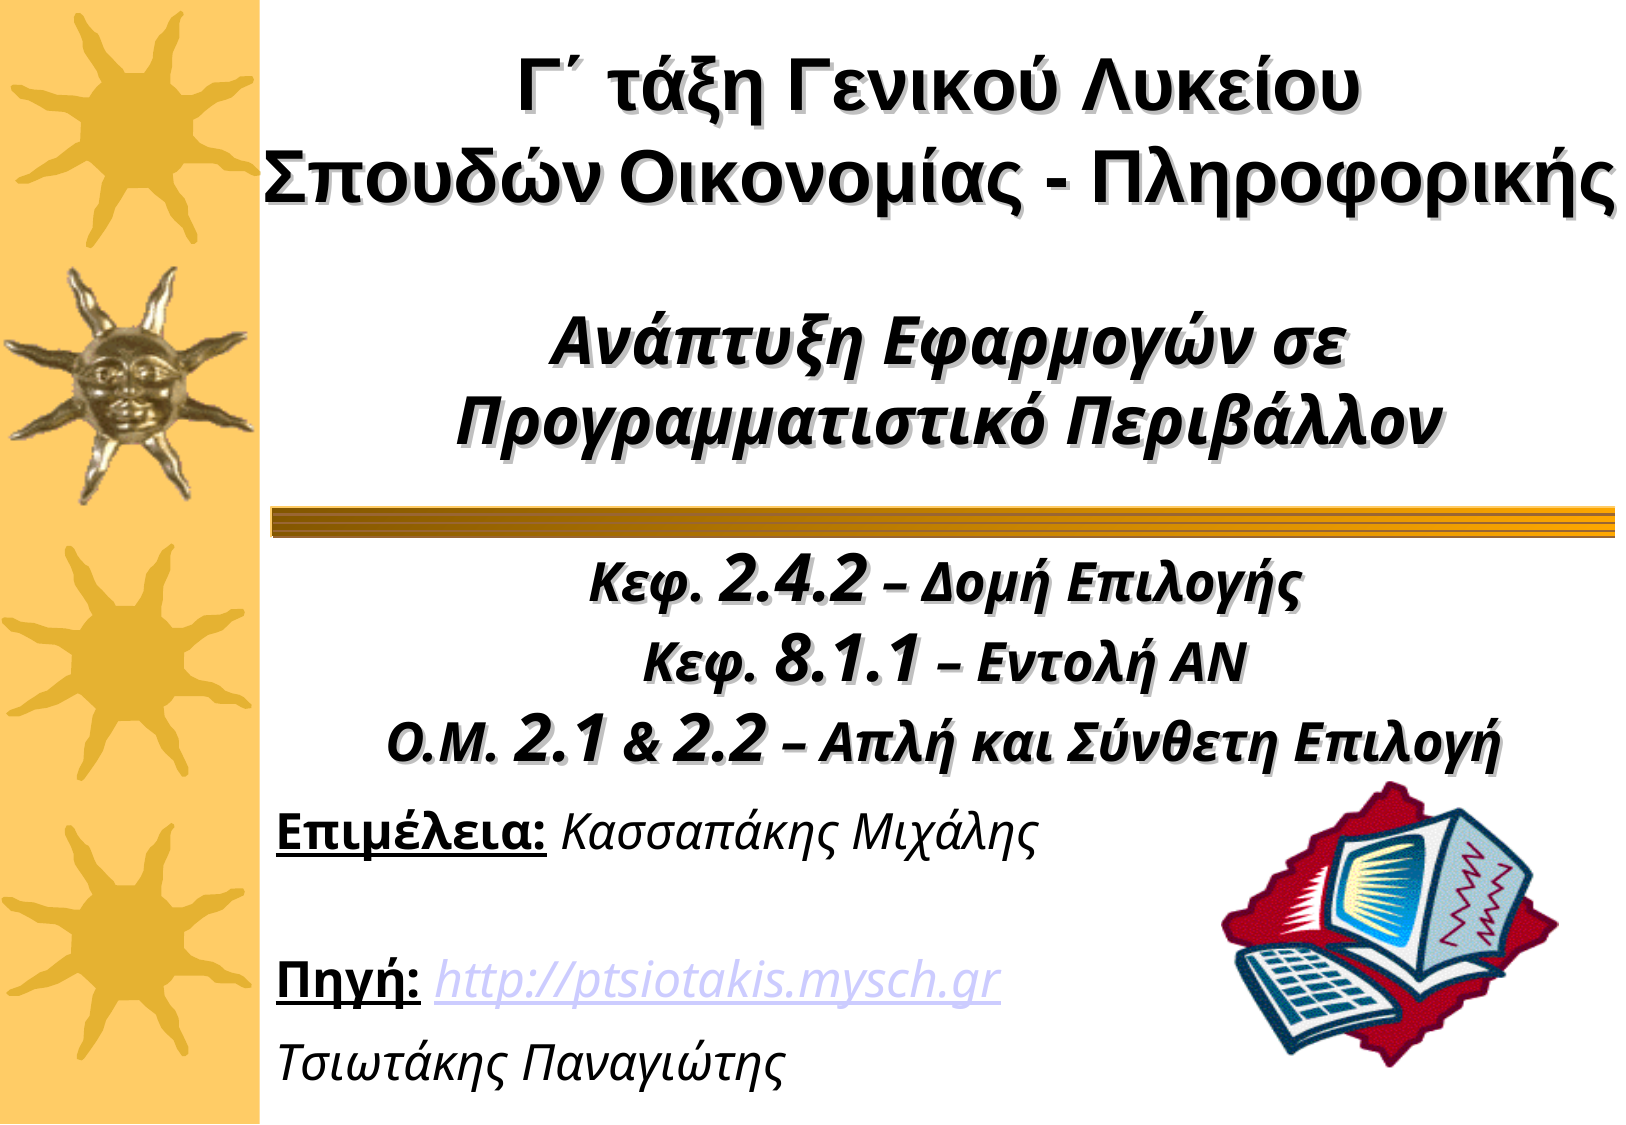

Γ΄ τάξη Γενικού Λυκείου
Σπουδών Οικονομίας - Πληροφορικής
# Ανάπτυξη Εφαρμογών σε Προγραμματιστικό Περιβάλλον
Κεφ. 2.4.2 – Δομή Επιλογής
Κεφ. 8.1.1 – Εντολή ΑΝ
Ο.Μ. 2.1 & 2.2 – Απλή και Σύνθετη Επιλογή
Επιμέλεια: Κασσαπάκης Μιχάλης
Πηγή: http://ptsiotakis.mysch.gr
Τσιωτάκης Παναγιώτης